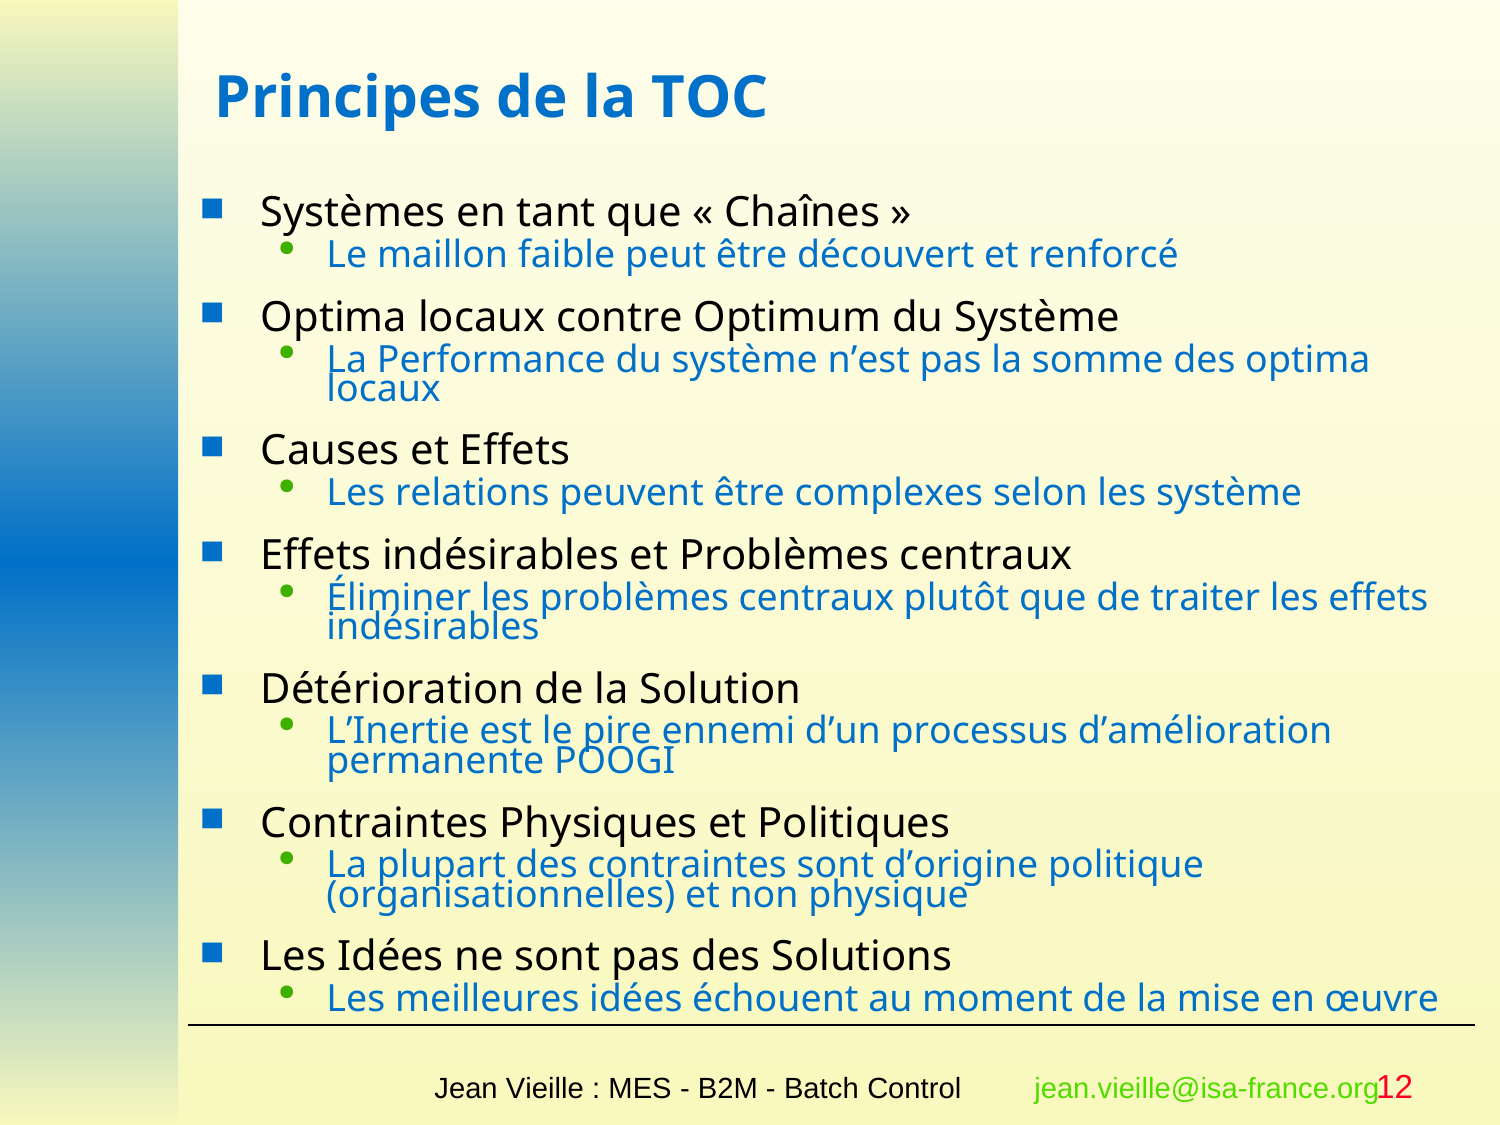

# Principes de la TOC
Systèmes en tant que « Chaînes »
Le maillon faible peut être découvert et renforcé
Optima locaux contre Optimum du Système
La Performance du système n’est pas la somme des optima locaux
Causes et Effets
Les relations peuvent être complexes selon les système
Effets indésirables et Problèmes centraux
Éliminer les problèmes centraux plutôt que de traiter les effets indésirables
Détérioration de la Solution
L’Inertie est le pire ennemi d’un processus d’amélioration permanente POOGI
Contraintes Physiques et Politiques
La plupart des contraintes sont d’origine politique (organisationnelles) et non physique
Les Idées ne sont pas des Solutions
Les meilleures idées échouent au moment de la mise en œuvre